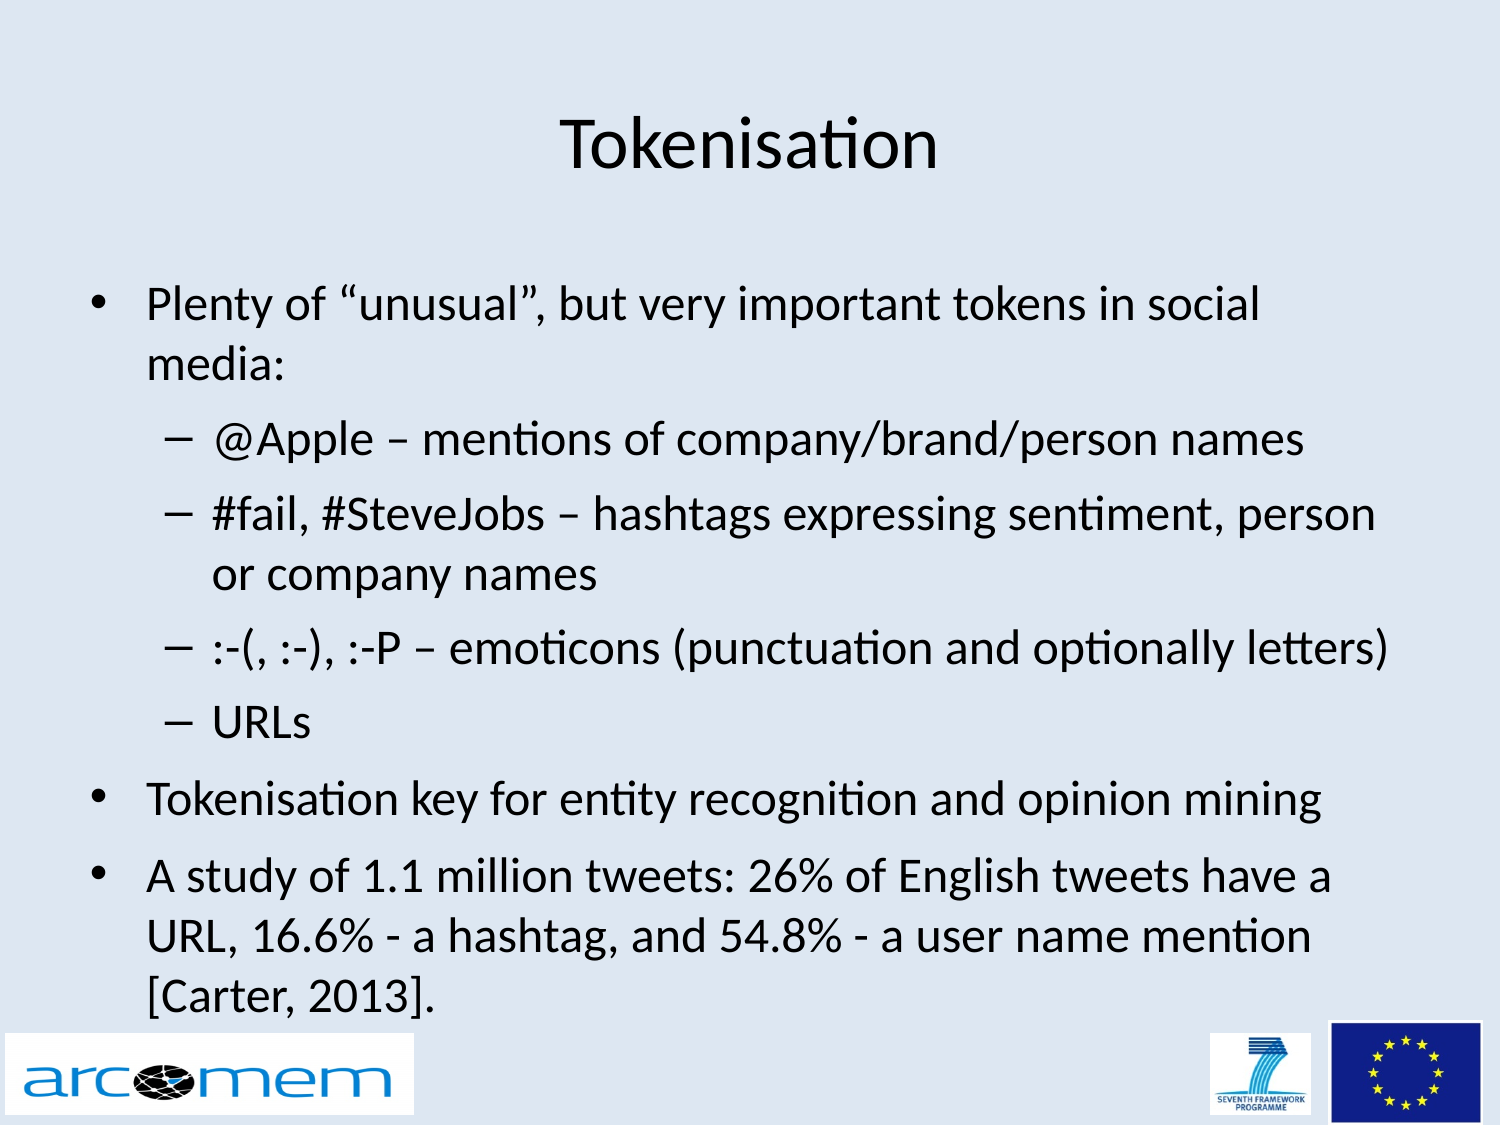

# Tokenisation
Plenty of “unusual”, but very important tokens in social media:
@Apple – mentions of company/brand/person names
#fail, #SteveJobs – hashtags expressing sentiment, person or company names
:-(, :-), :-P – emoticons (punctuation and optionally letters)
URLs
Tokenisation key for entity recognition and opinion mining
A study of 1.1 million tweets: 26% of English tweets have a URL, 16.6% - a hashtag, and 54.8% - a user name mention [Carter, 2013].